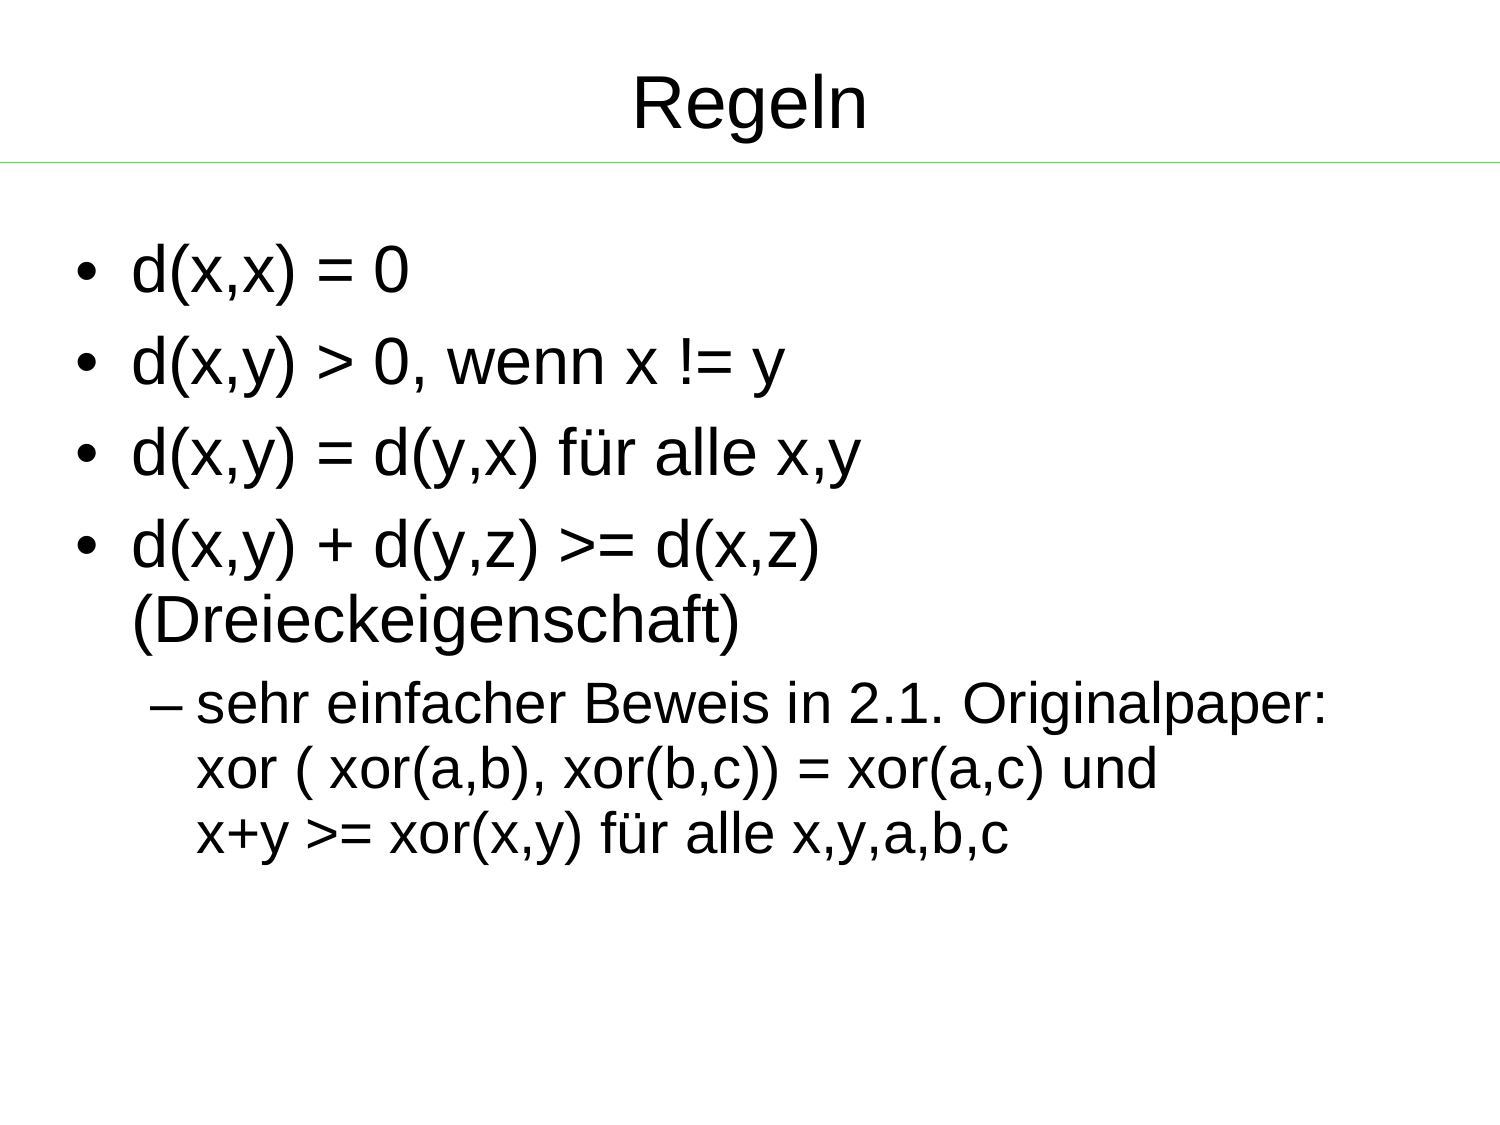

# Regeln
d(x,x) = 0
d(x,y) > 0, wenn x != y
d(x,y) = d(y,x) für alle x,y
d(x,y) + d(y,z) >= d(x,z)
(Dreieckeigenschaft)
sehr einfacher Beweis in 2.1. Originalpaper:
xor ( xor(a,b), xor(b,c)) = xor(a,c) und
x+y >= xor(x,y) für alle x,y,a,b,c